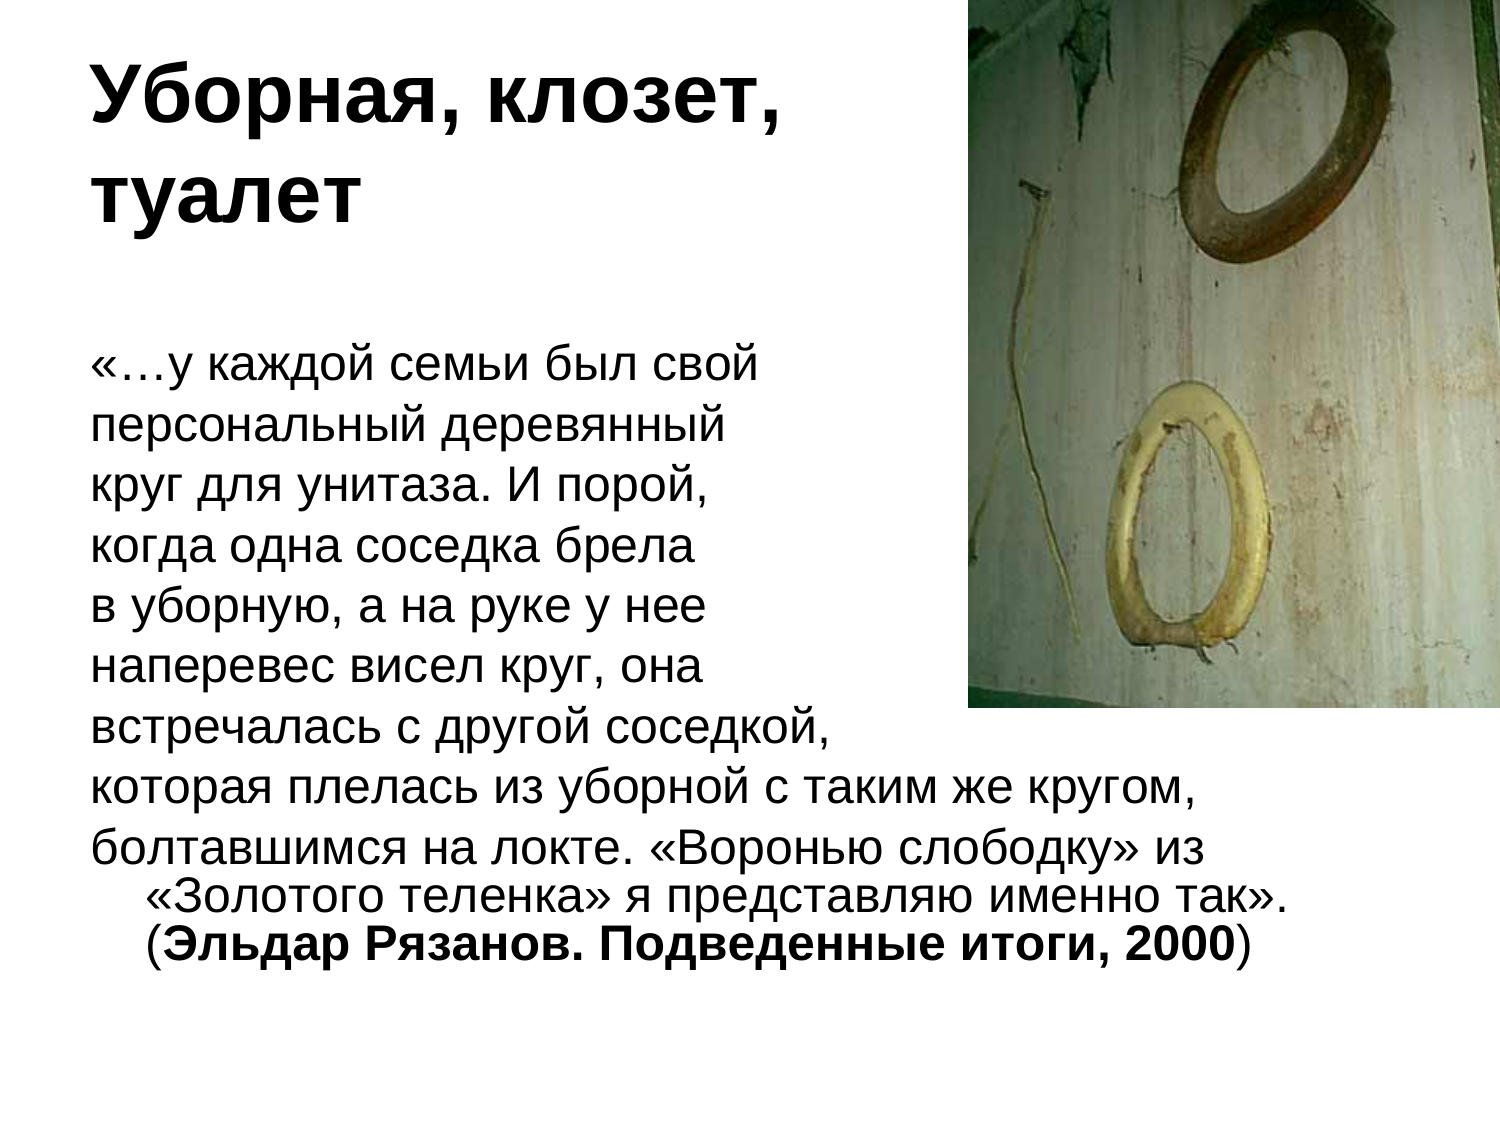

# Уборная, клозет, туалет
«…у каждой семьи был свой
персональный деревянный
круг для унитаза. И порой,
когда одна соседка брела
в уборную, а на руке у нее
наперевес висел круг, она
встречалась с другой соседкой,
которая плелась из уборной с таким же кругом,
болтавшимся на локте. «Воронью слободку» из «Золотого теленка» я представляю именно так». (Эльдар Рязанов. Подведенные итоги, 2000)